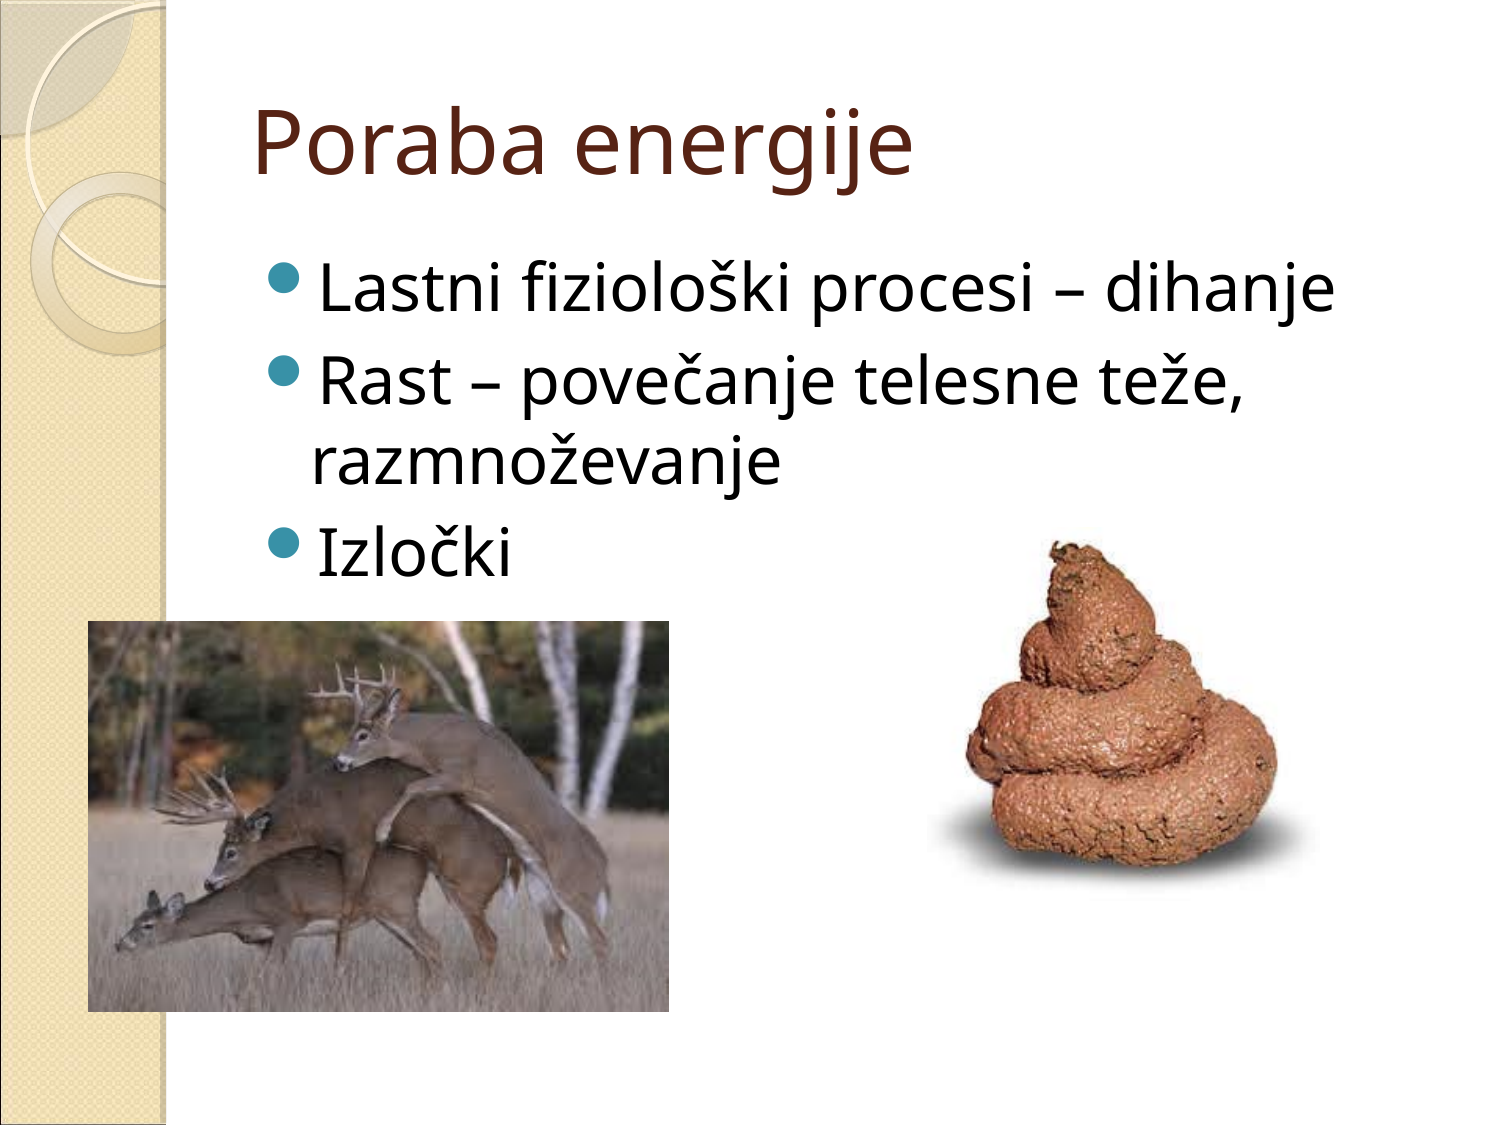

# Poraba energije
Lastni fiziološki procesi – dihanje
Rast – povečanje telesne teže, razmnoževanje
Izločki